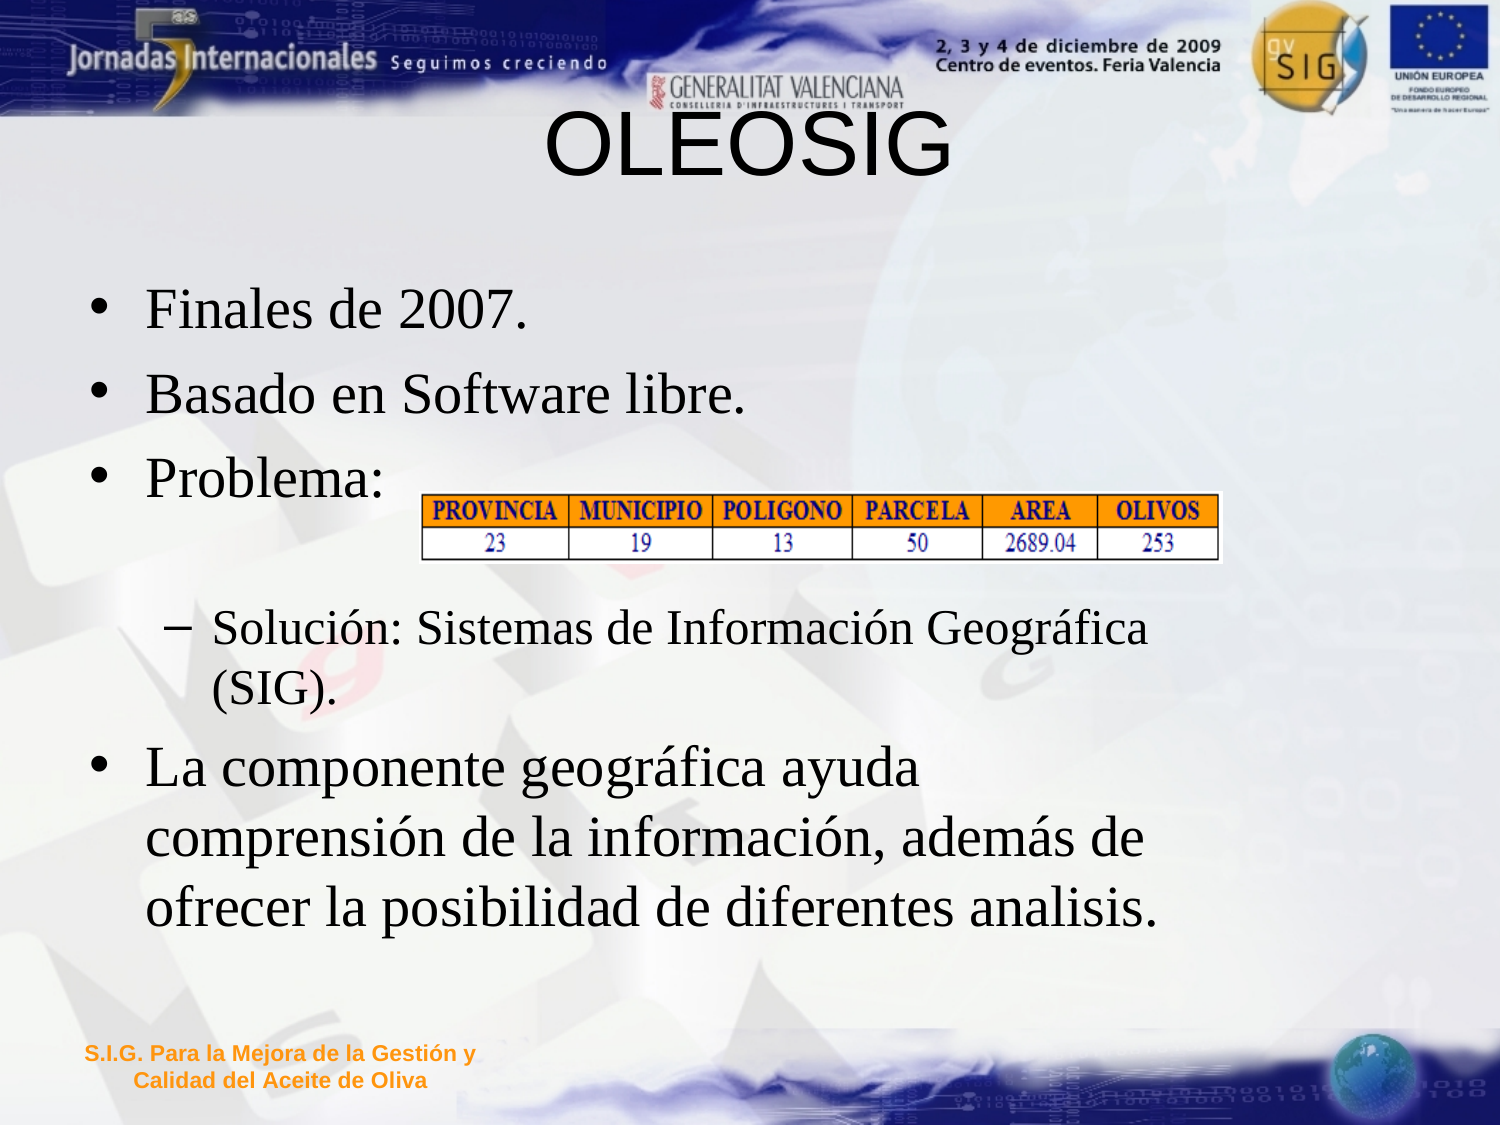

# OLEOSIG
Finales de 2007.
Basado en Software libre.
Problema:
Solución: Sistemas de Información Geográfica (SIG).
La componente geográfica ayuda comprensión de la información, además de ofrecer la posibilidad de diferentes analisis.
S.I.G. Para la Mejora de la Gestión y Calidad del Aceite de Oliva